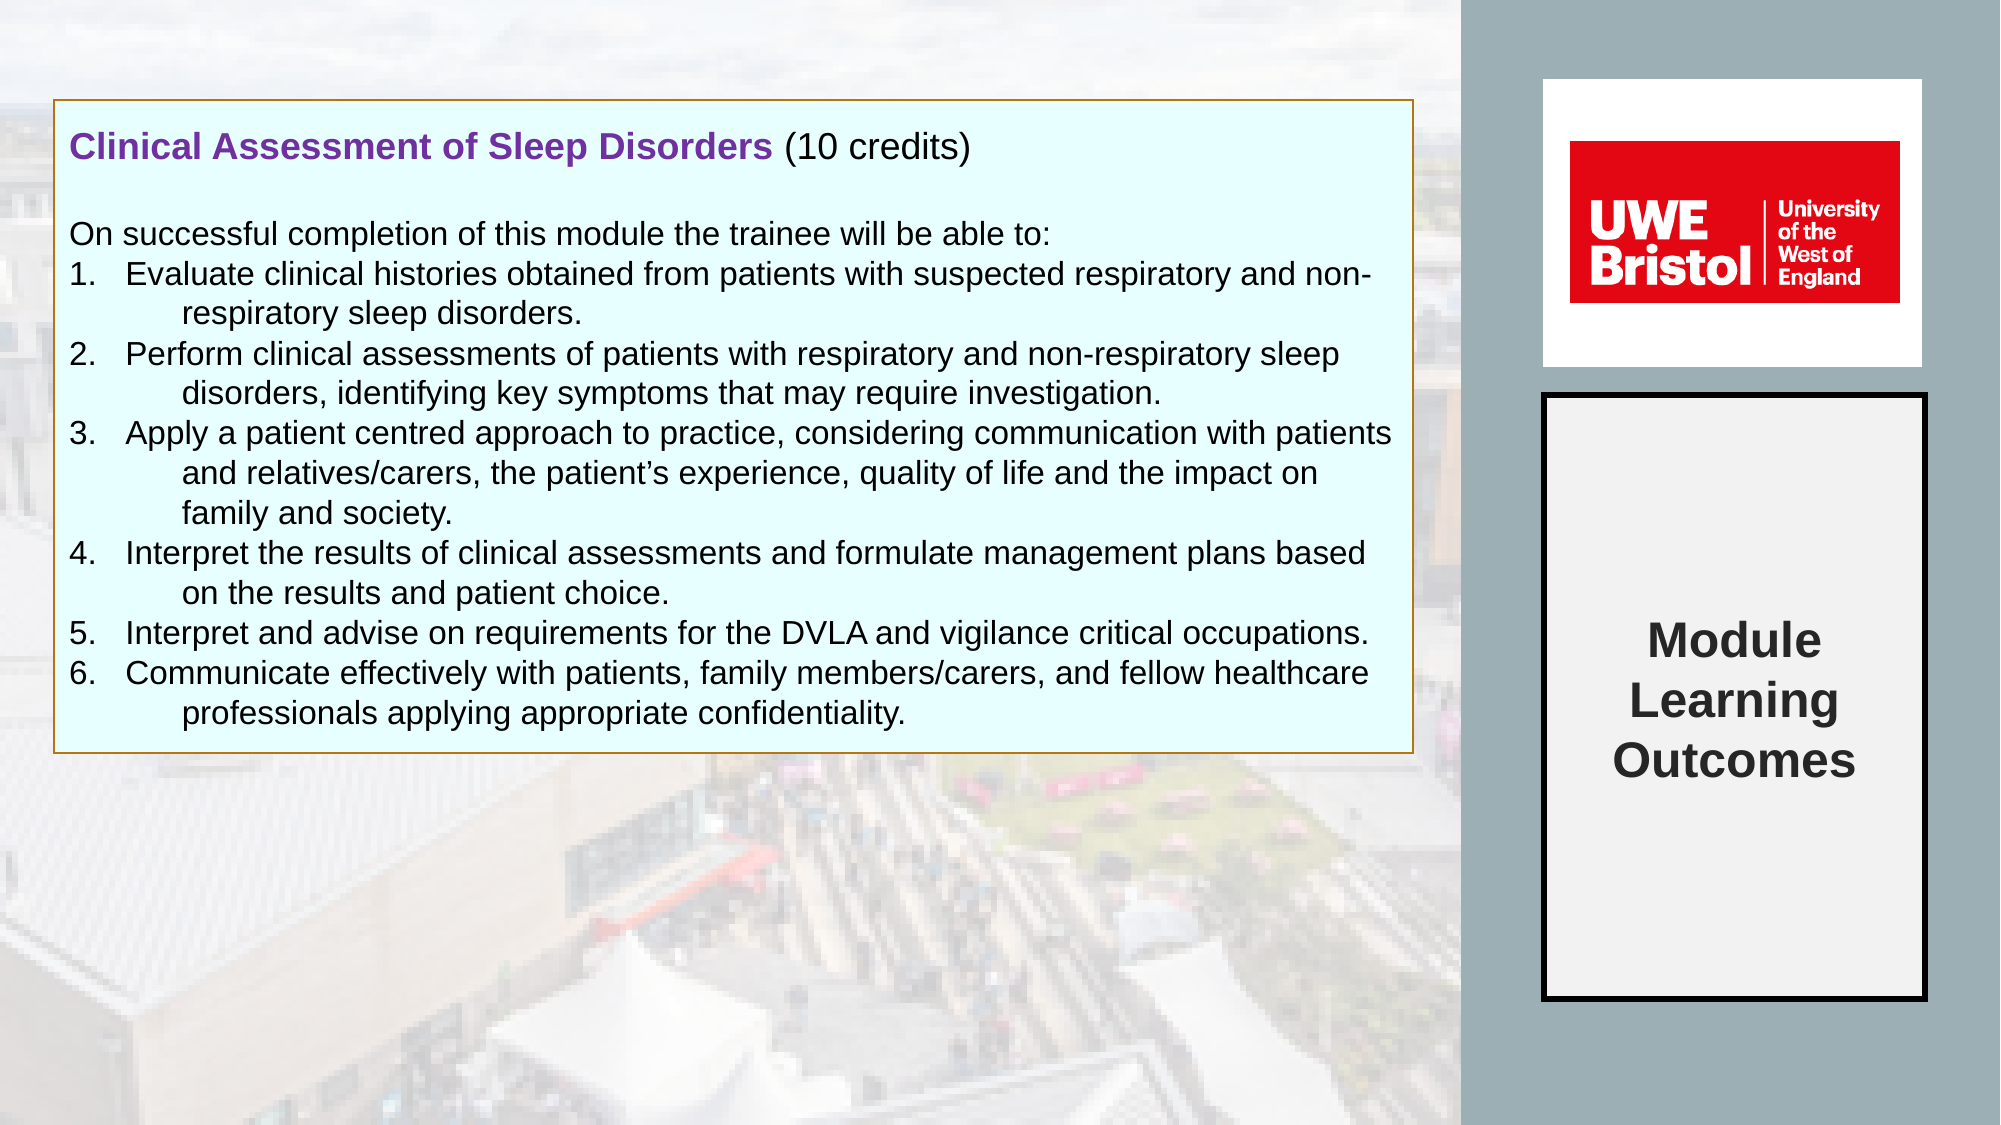

Clinical Assessment of Sleep Disorders (10 credits)
On successful completion of this module the trainee will be able to:
Evaluate clinical histories obtained from patients with suspected respiratory and non-respiratory sleep disorders.
Perform clinical assessments of patients with respiratory and non-respiratory sleep disorders, identifying key symptoms that may require investigation.
Apply a patient centred approach to practice, considering communication with patients and relatives/carers, the patient’s experience, quality of life and the impact on family and society.
Interpret the results of clinical assessments and formulate management plans based on the results and patient choice.
Interpret and advise on requirements for the DVLA and vigilance critical occupations.
Communicate effectively with patients, family members/carers, and fellow healthcare professionals applying appropriate confidentiality.
Module Learning
Outcomes